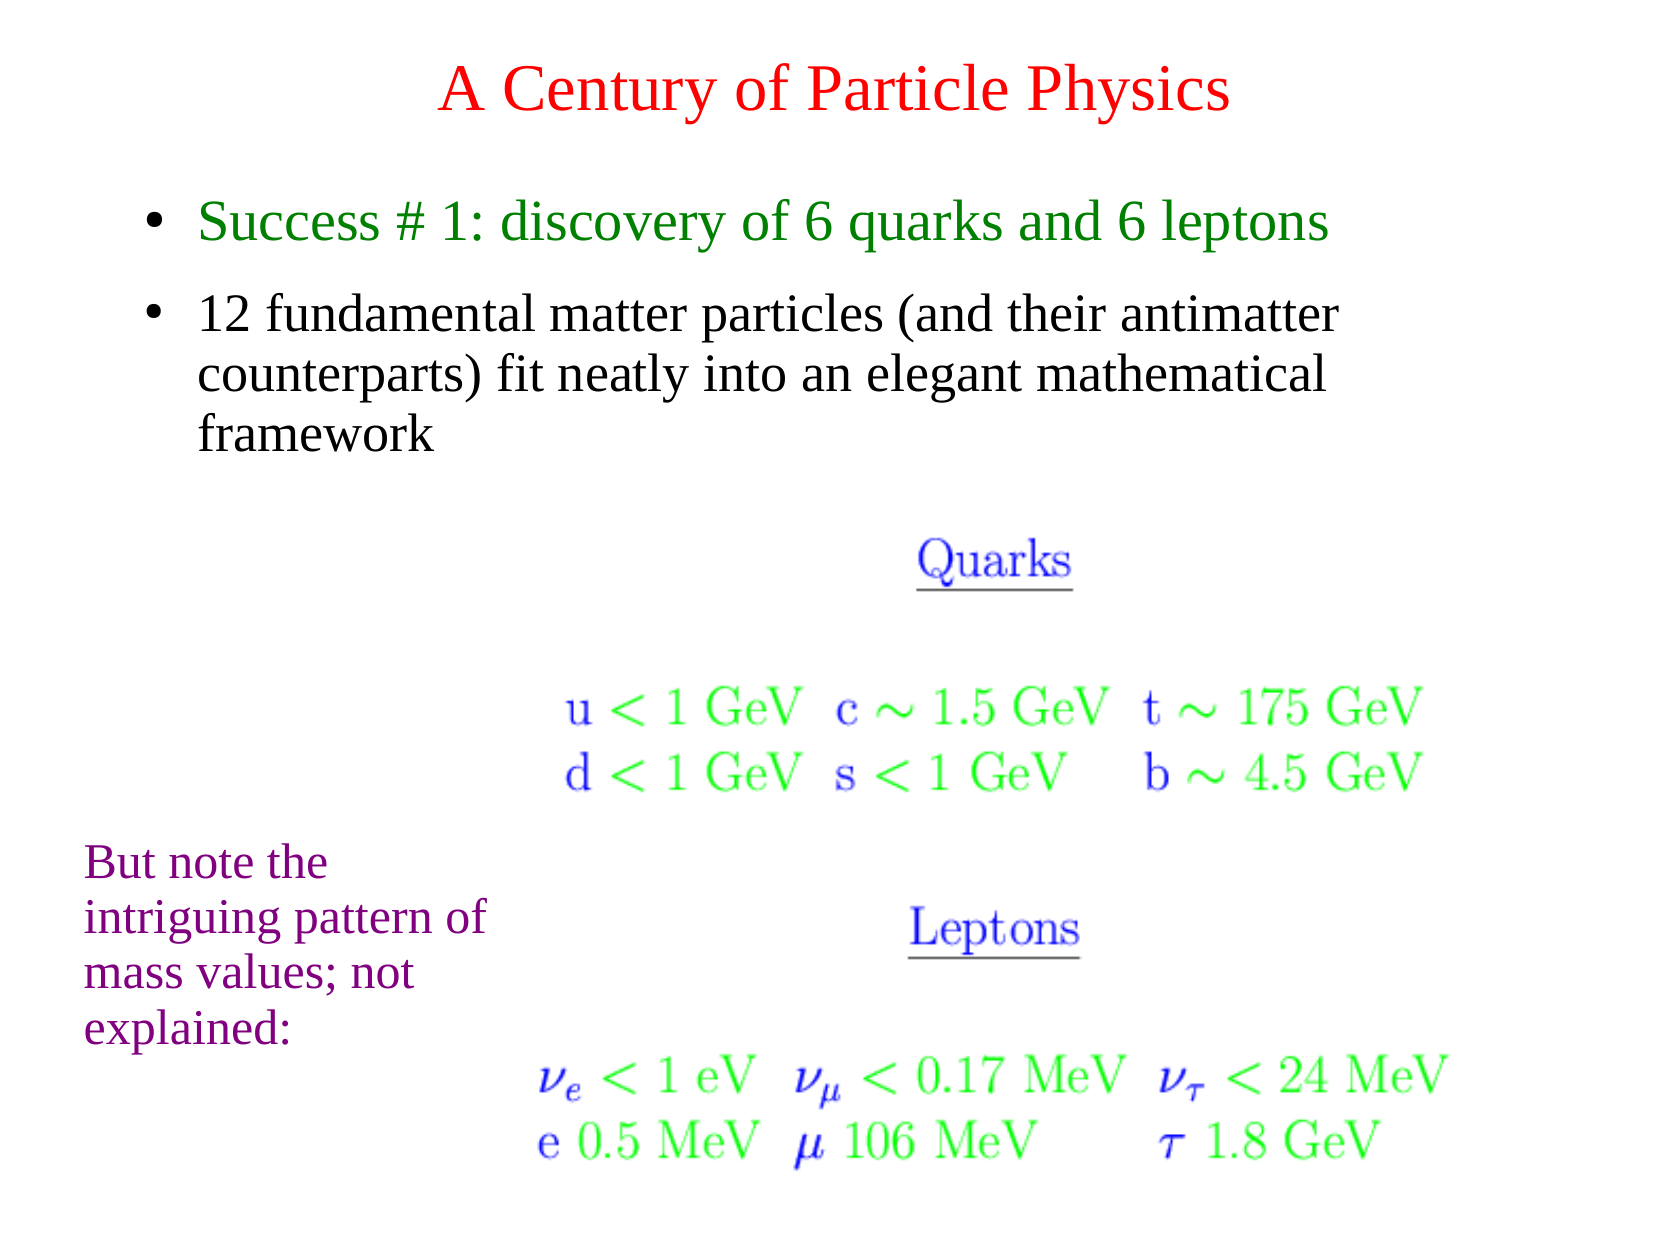

# A Century of Particle Physics
Success # 1: discovery of 6 quarks and 6 leptons
12 fundamental matter particles (and their antimatter counterparts) fit neatly into an elegant mathematical framework
But note the
intriguing pattern of
mass values; not
explained: